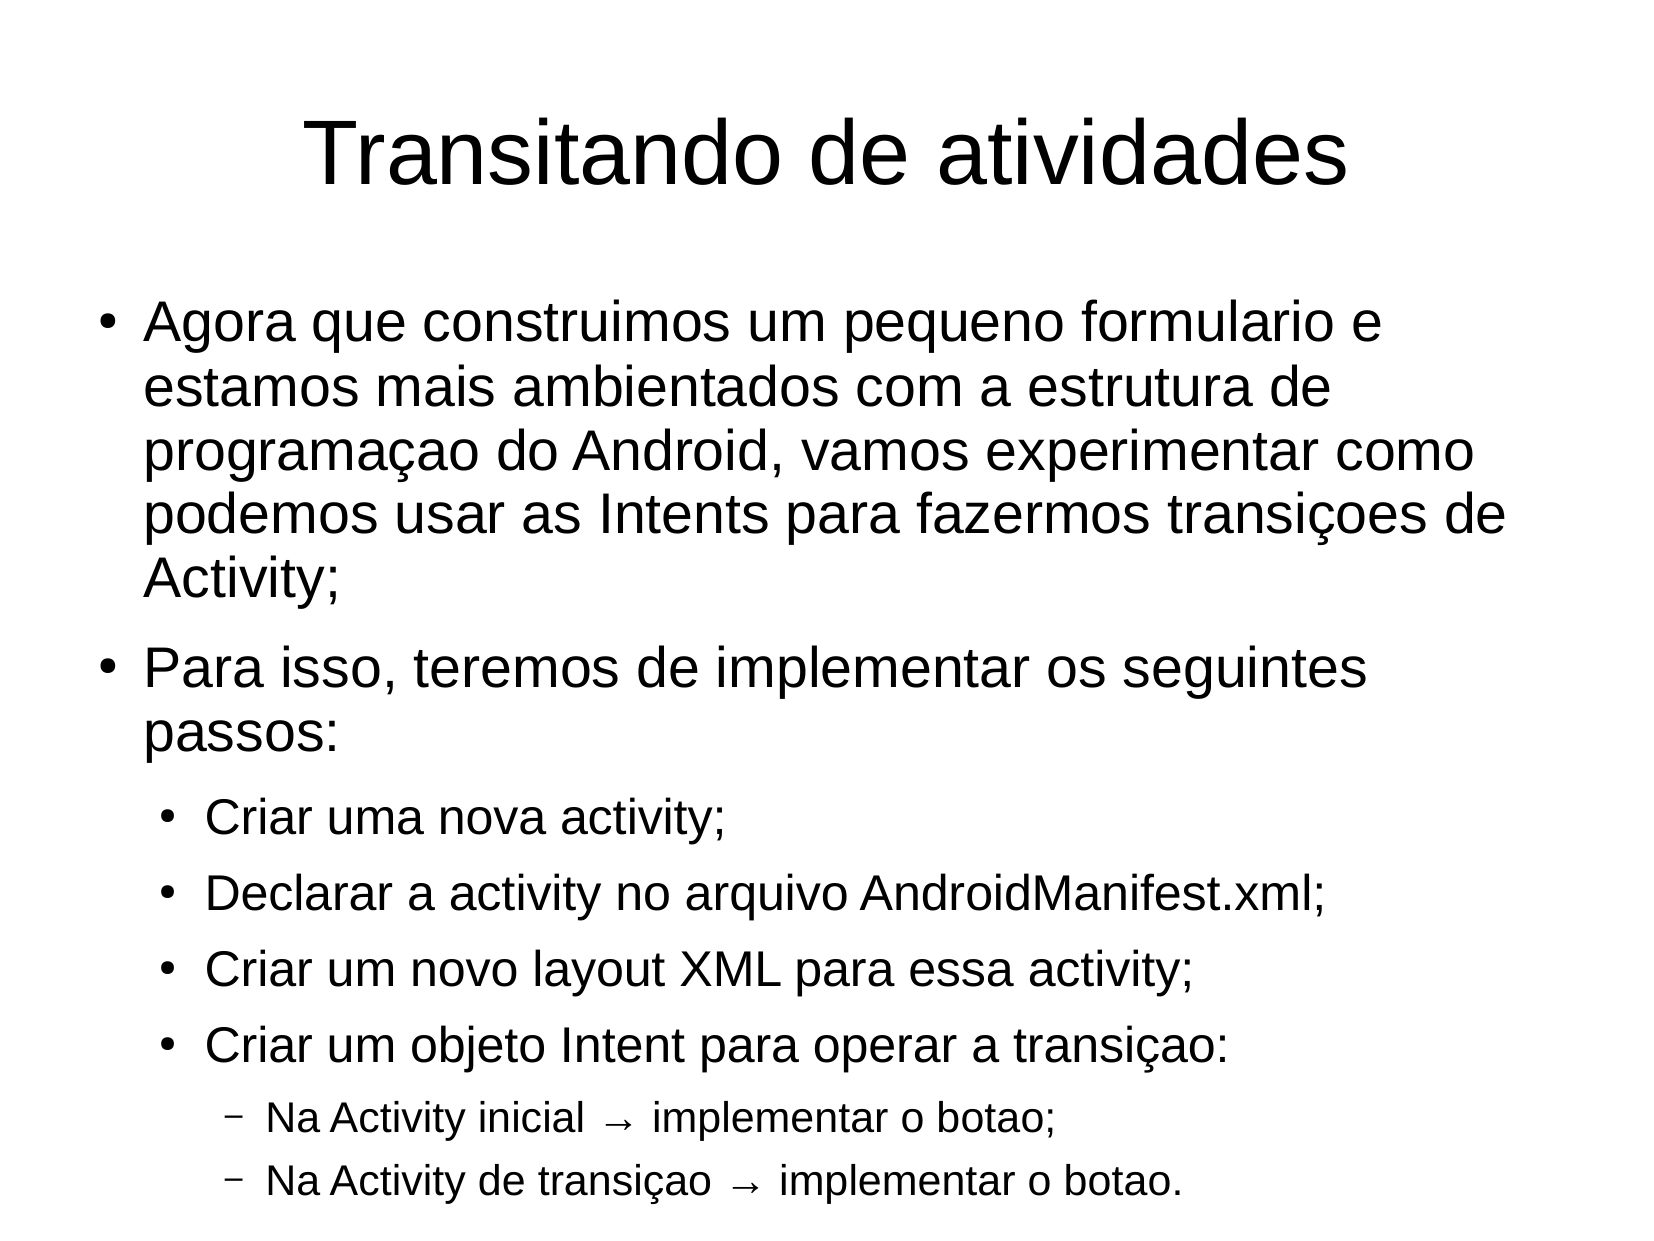

# Transitando de atividades
Agora que construimos um pequeno formulario e estamos mais ambientados com a estrutura de programaçao do Android, vamos experimentar como podemos usar as Intents para fazermos transiçoes de Activity;
Para isso, teremos de implementar os seguintes passos:
Criar uma nova activity;
Declarar a activity no arquivo AndroidManifest.xml;
Criar um novo layout XML para essa activity;
Criar um objeto Intent para operar a transiçao:
Na Activity inicial → implementar o botao;
Na Activity de transiçao → implementar o botao.